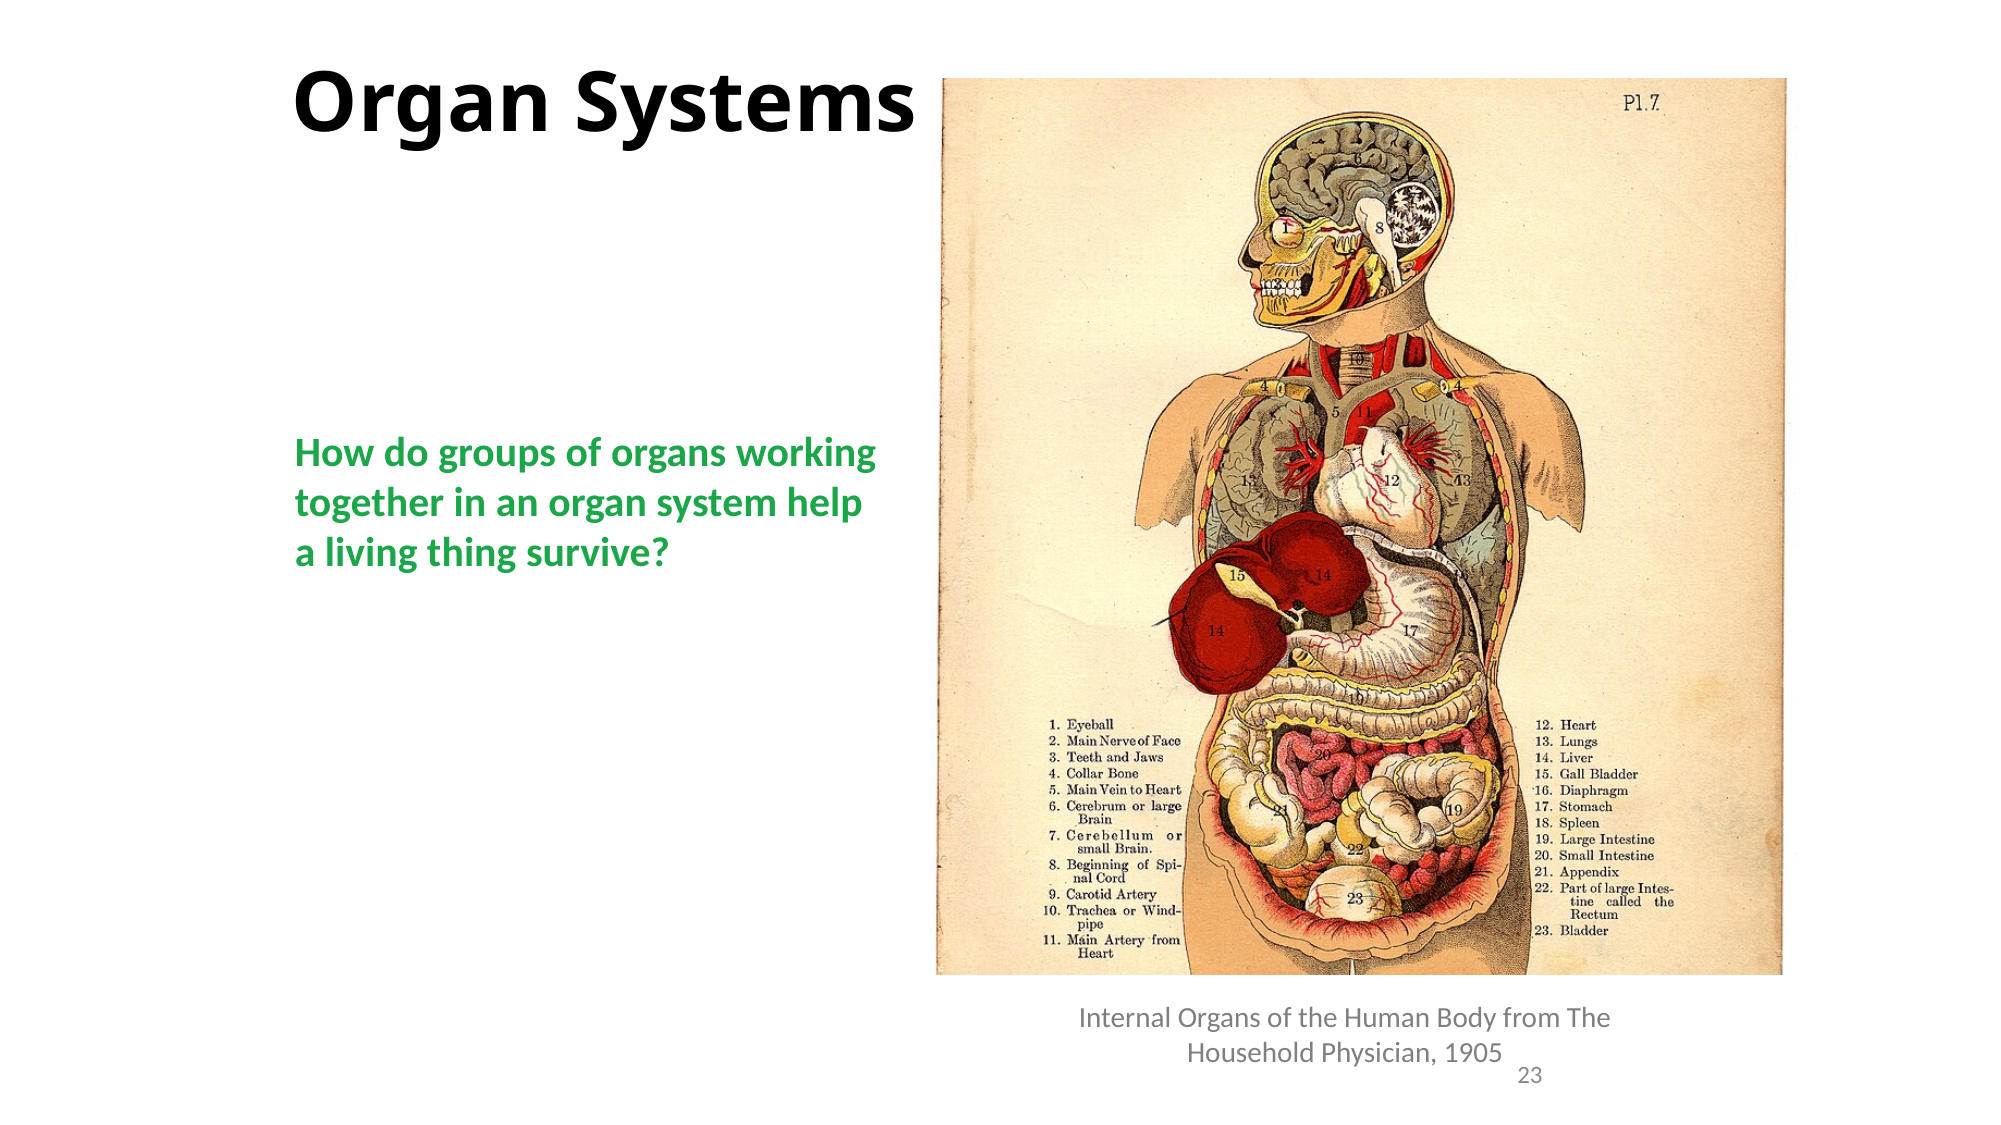

Organ Systems
How do groups of organs working together in an organ system help a living thing survive?
Internal Organs of the Human Body from The Household Physician, 1905